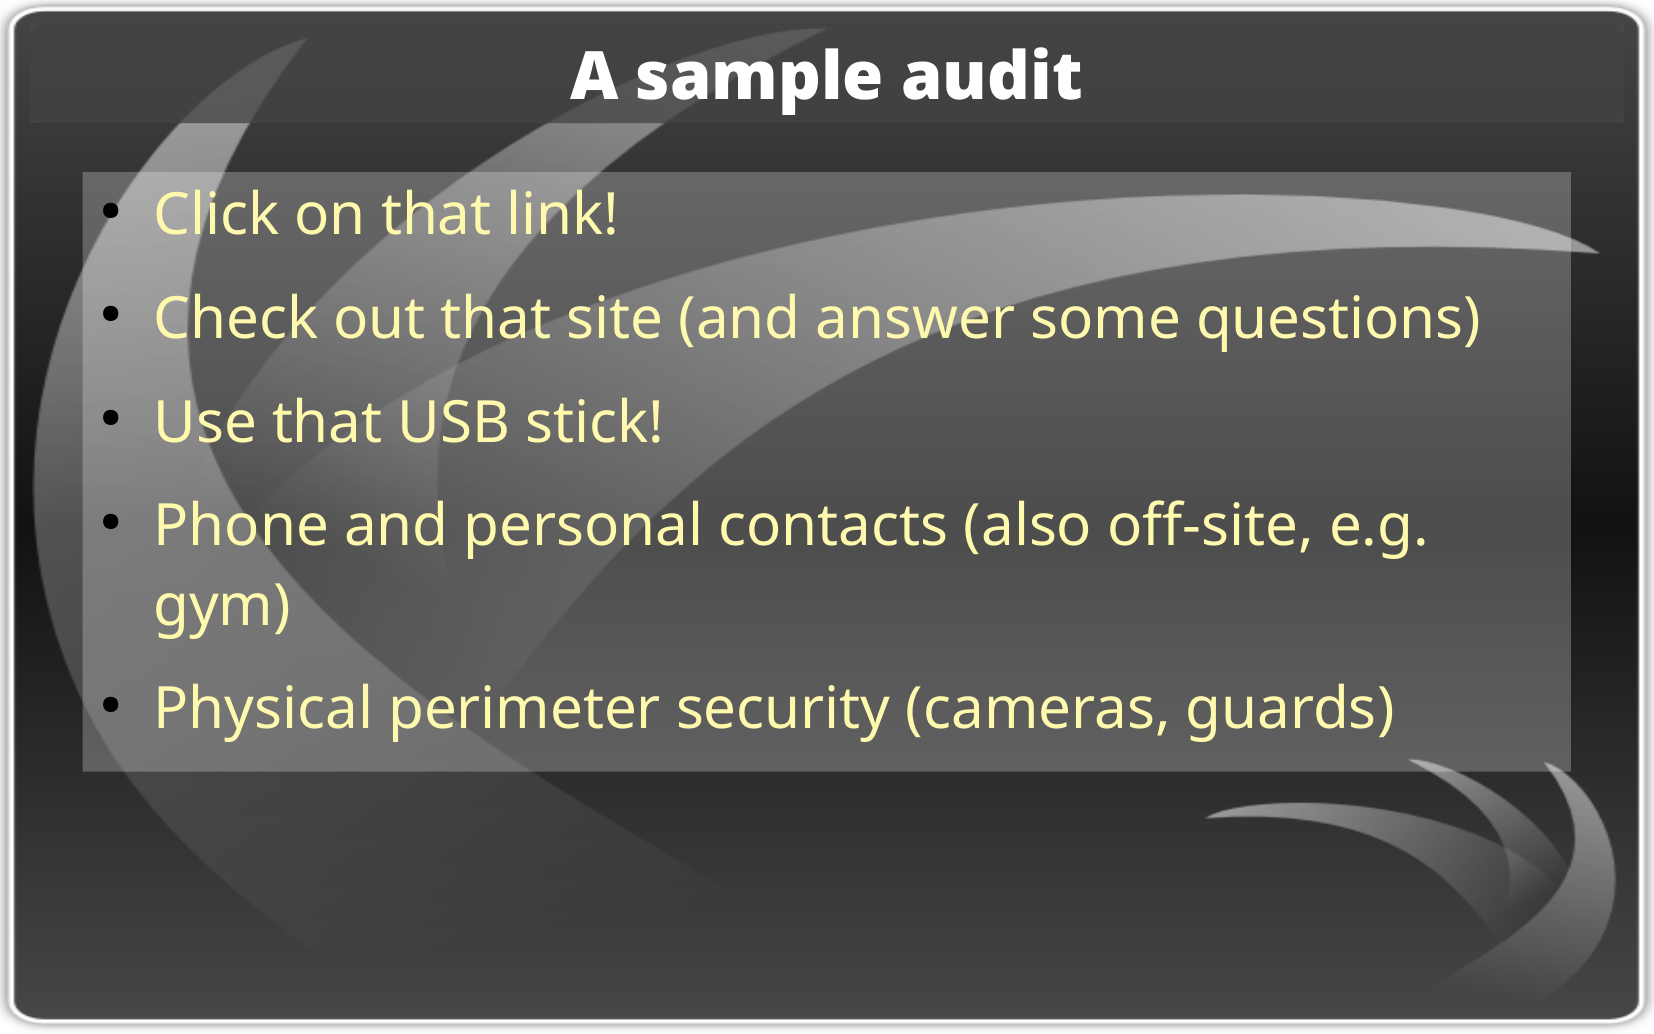

# A sample audit
Click on that link!
Check out that site (and answer some questions)
Use that USB stick!
Phone and personal contacts (also off-site, e.g. gym)
Physical perimeter security (cameras, guards)